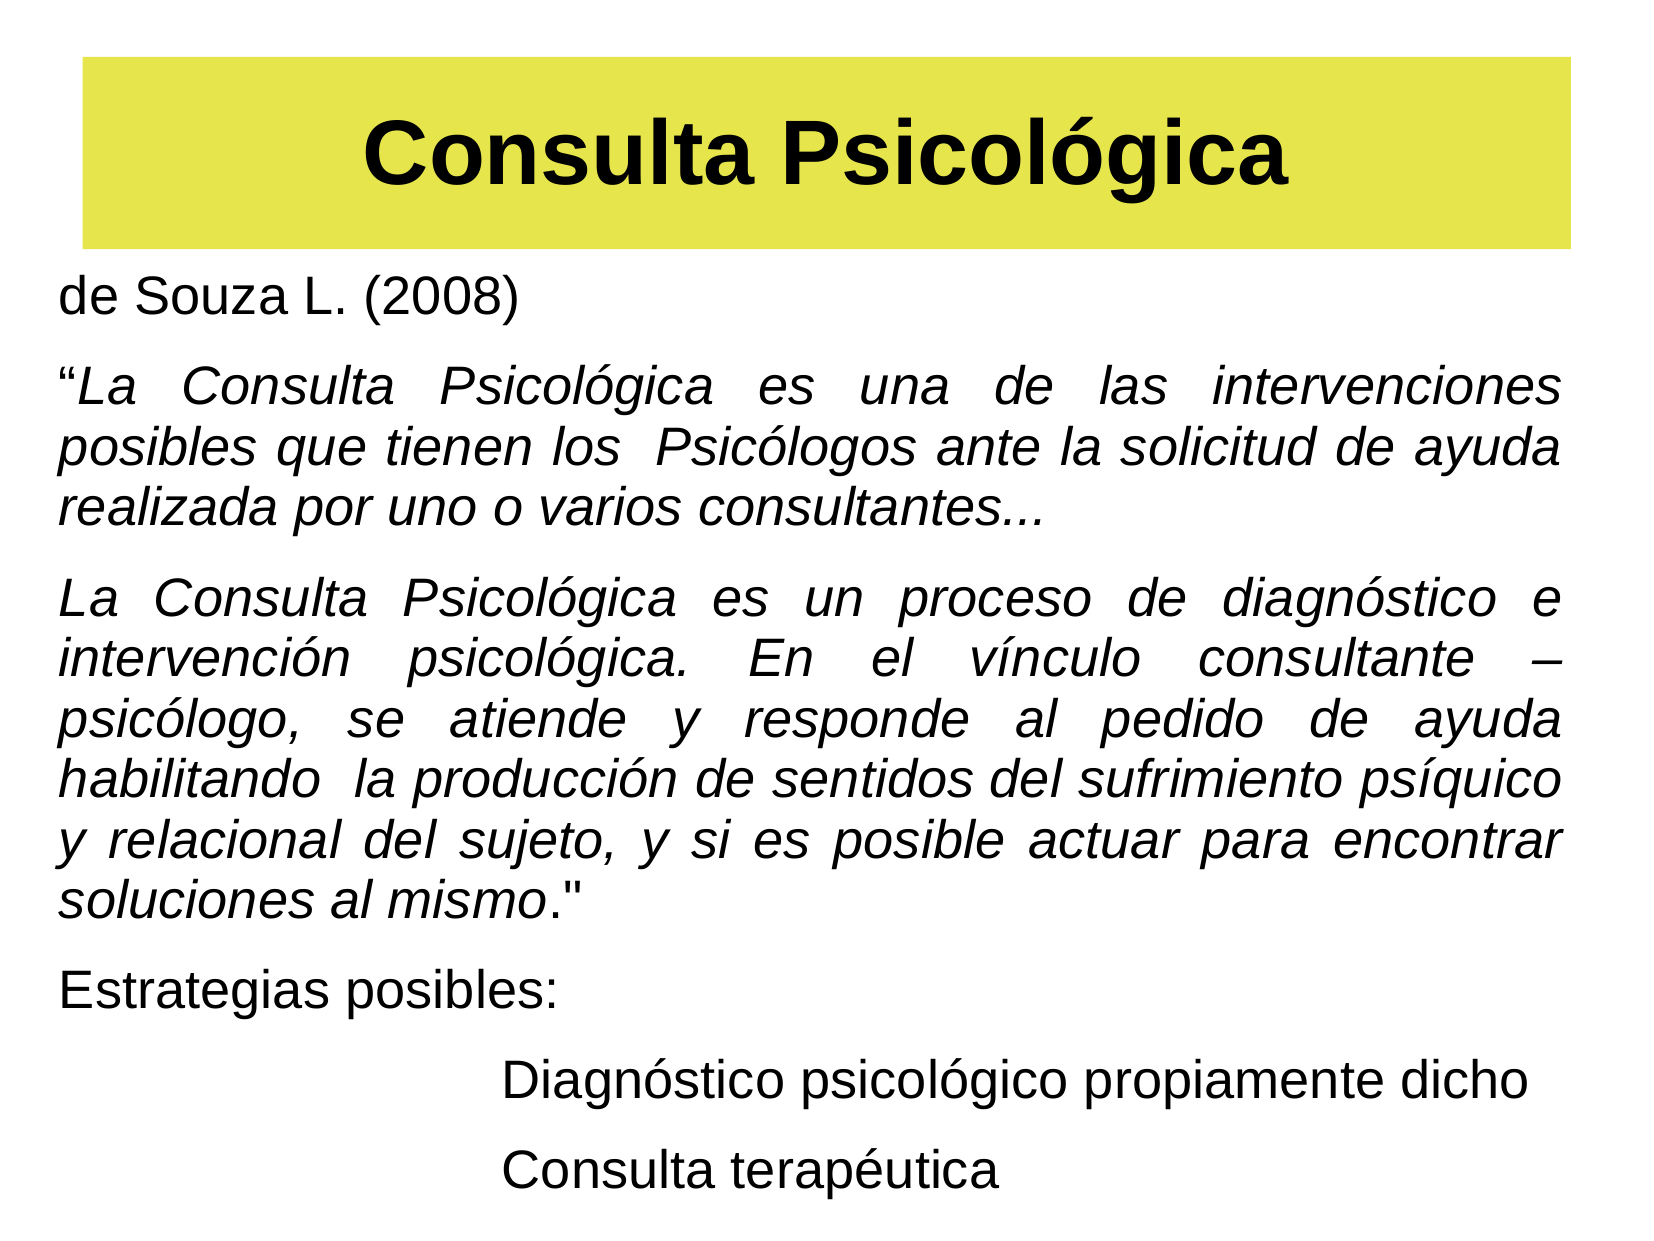

# Consulta Psicológica
de Souza L. (2008)
“La Consulta Psicológica es una de las intervenciones posibles que tienen los  Psicólogos ante la solicitud de ayuda realizada por uno o varios consultantes...
La Consulta Psicológica es un proceso de diagnóstico e intervención psicológica. En el vínculo consultante – psicólogo, se atiende y responde al pedido de ayuda habilitando la producción de sentidos del sufrimiento psíquico y relacional del sujeto, y si es posible actuar para encontrar soluciones al mismo."
Estrategias posibles:
 						Diagnóstico psicológico propiamente dicho
 						Consulta terapéutica